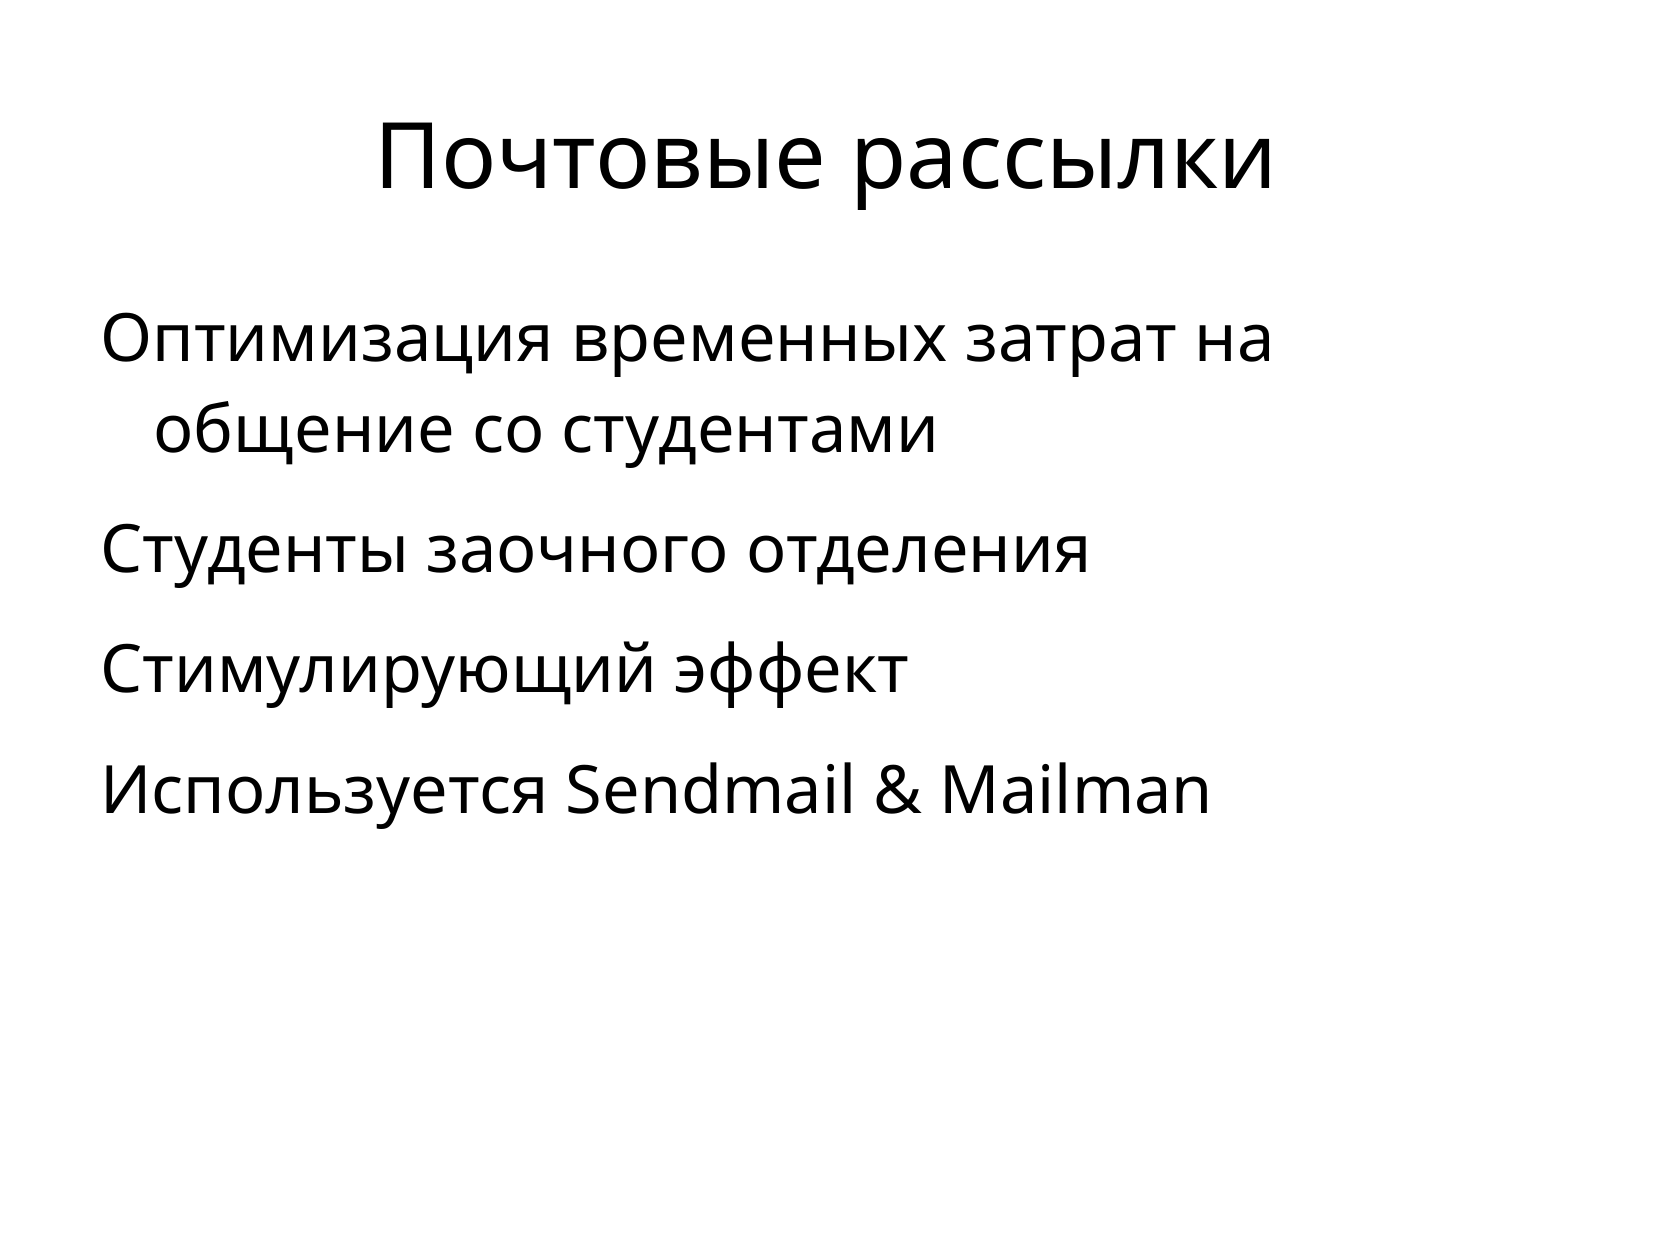

# Почтовые рассылки
Оптимизация временных затрат на общение со студентами
Студенты заочного отделения
Стимулирующий эффект
Используется Sendmail & Mailman